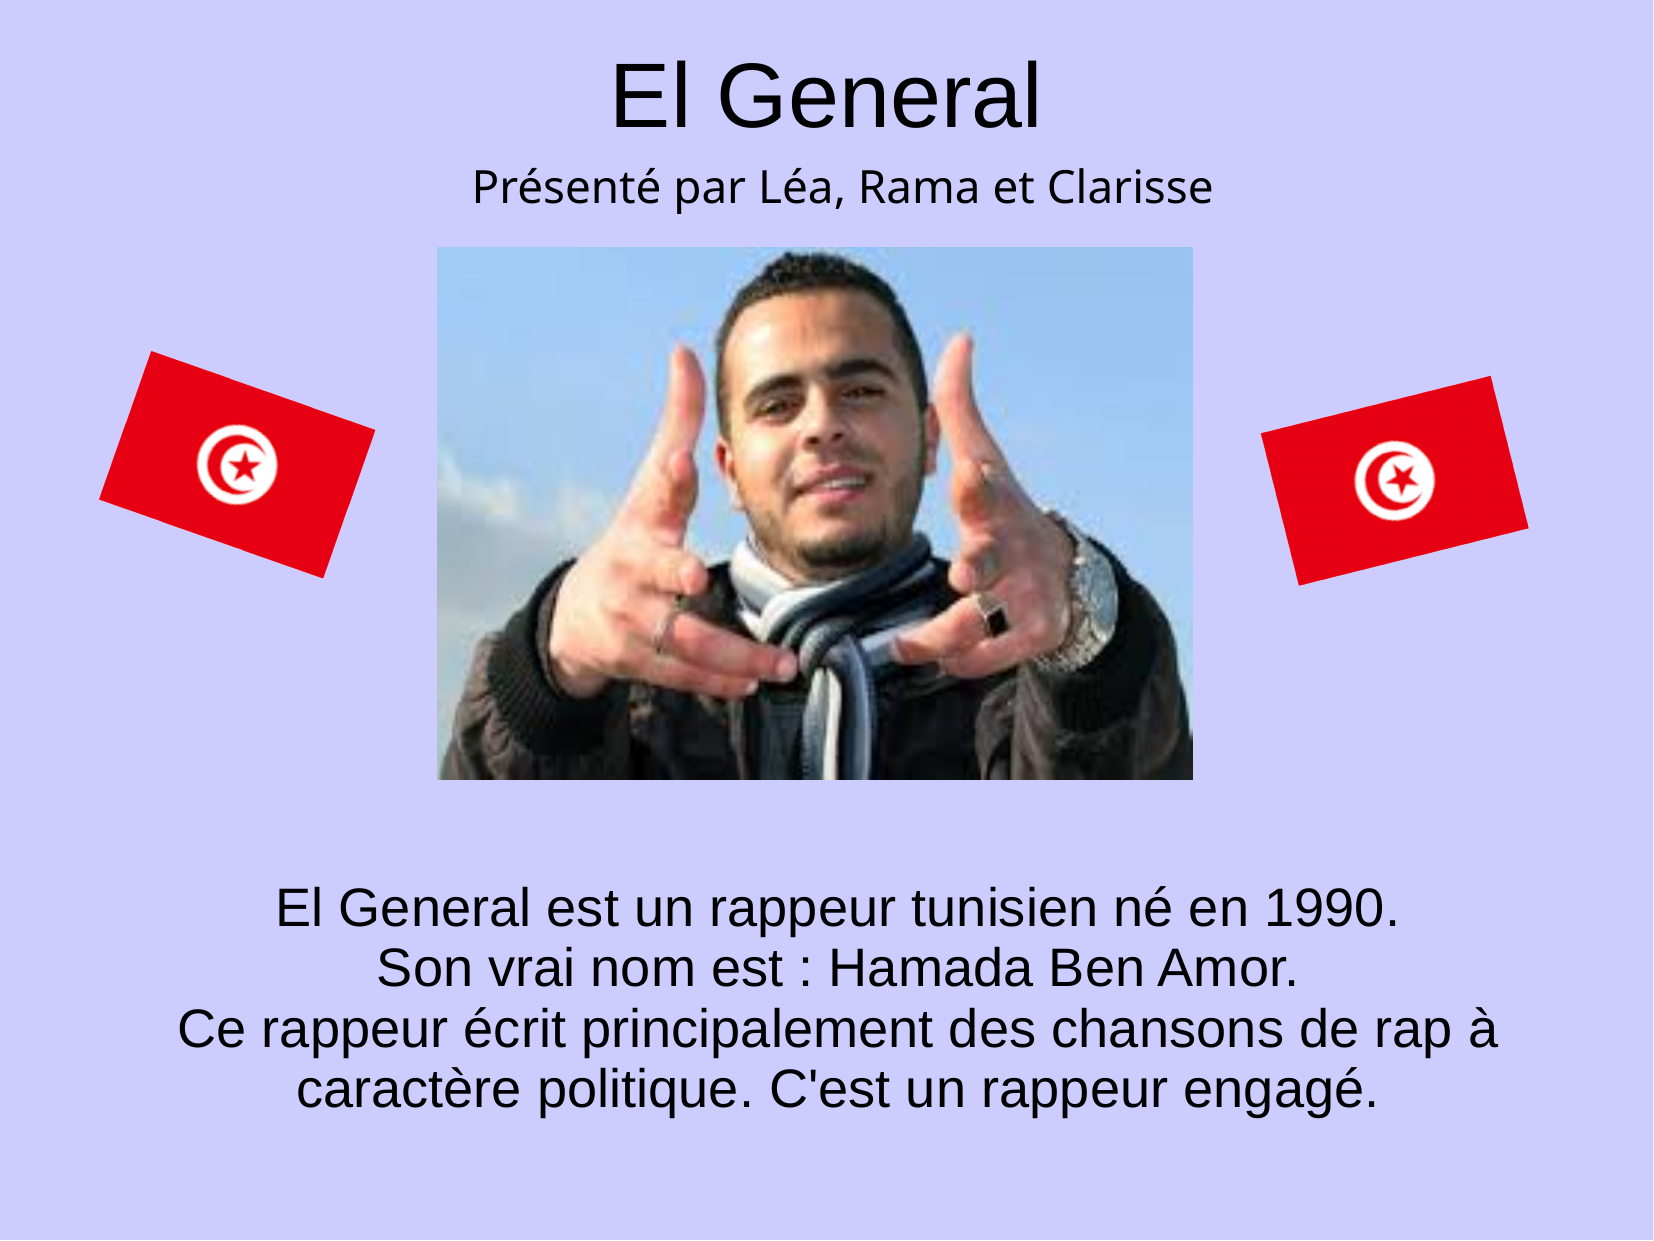

# El General
Présenté par Léa, Rama et Clarisse
El General est un rappeur tunisien né en 1990.
Son vrai nom est : Hamada Ben Amor.
Ce rappeur écrit principalement des chansons de rap à caractère politique. C'est un rappeur engagé.